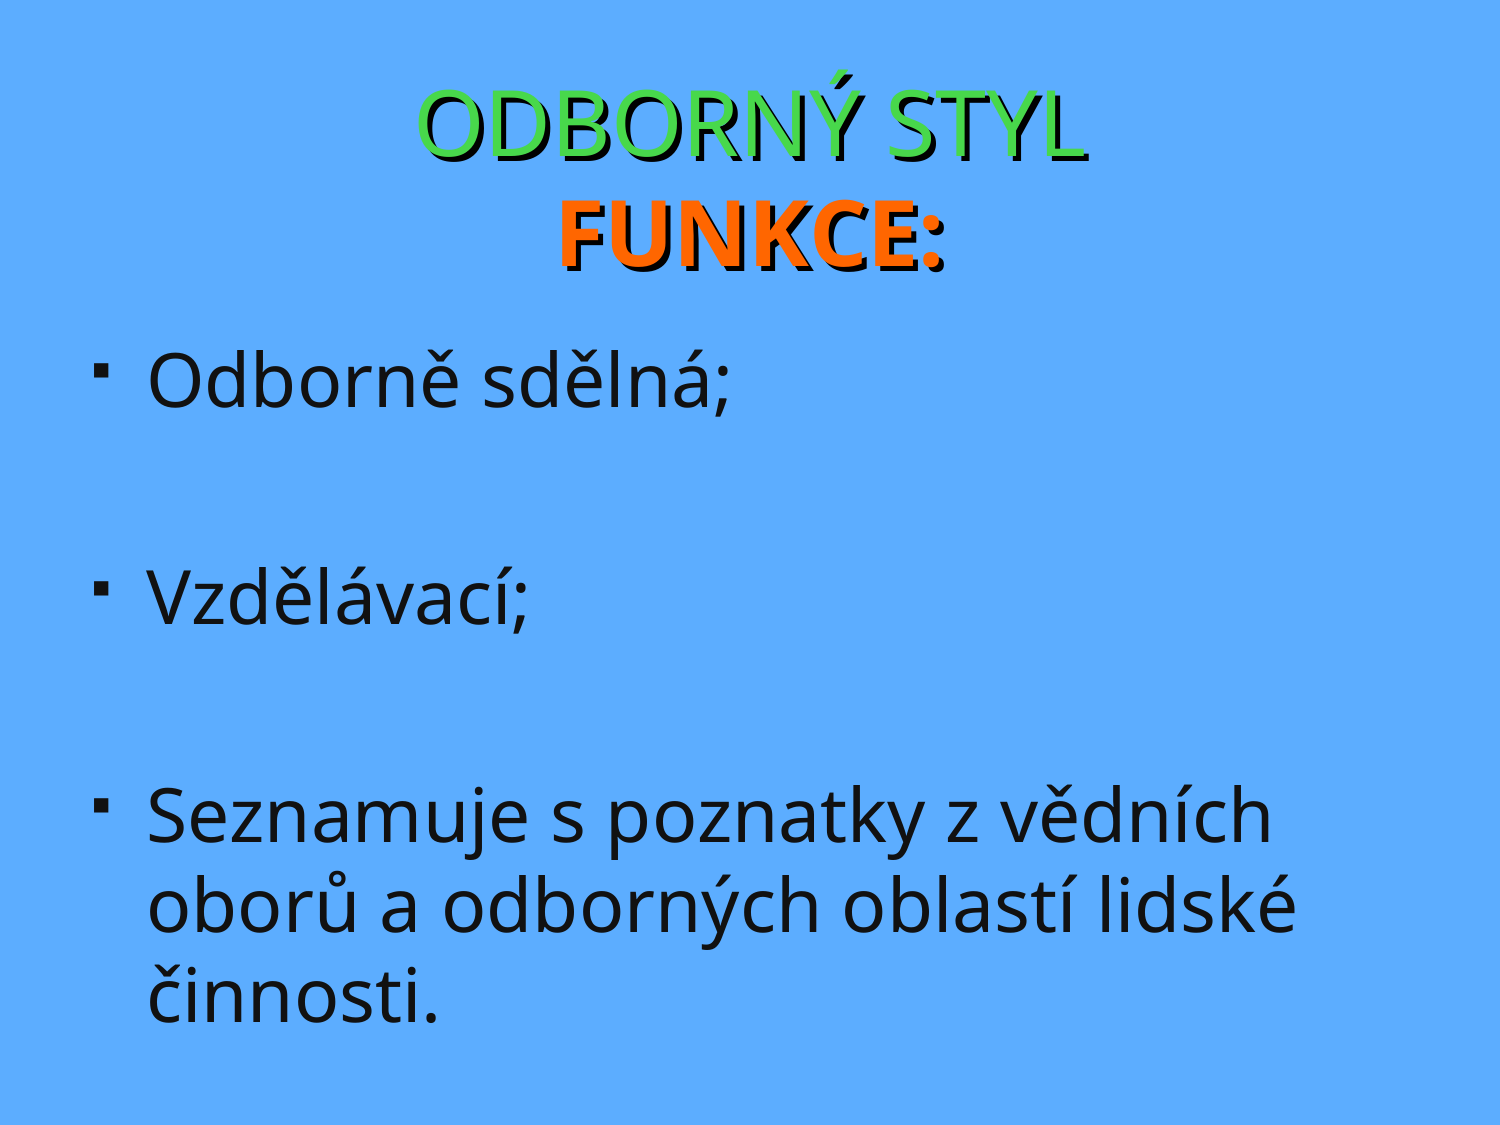

# ODBORNÝ STYL FUNKCE:
Odborně sdělná;
Vzdělávací;
Seznamuje s poznatky z vědních oborů a odborných oblastí lidské činnosti.